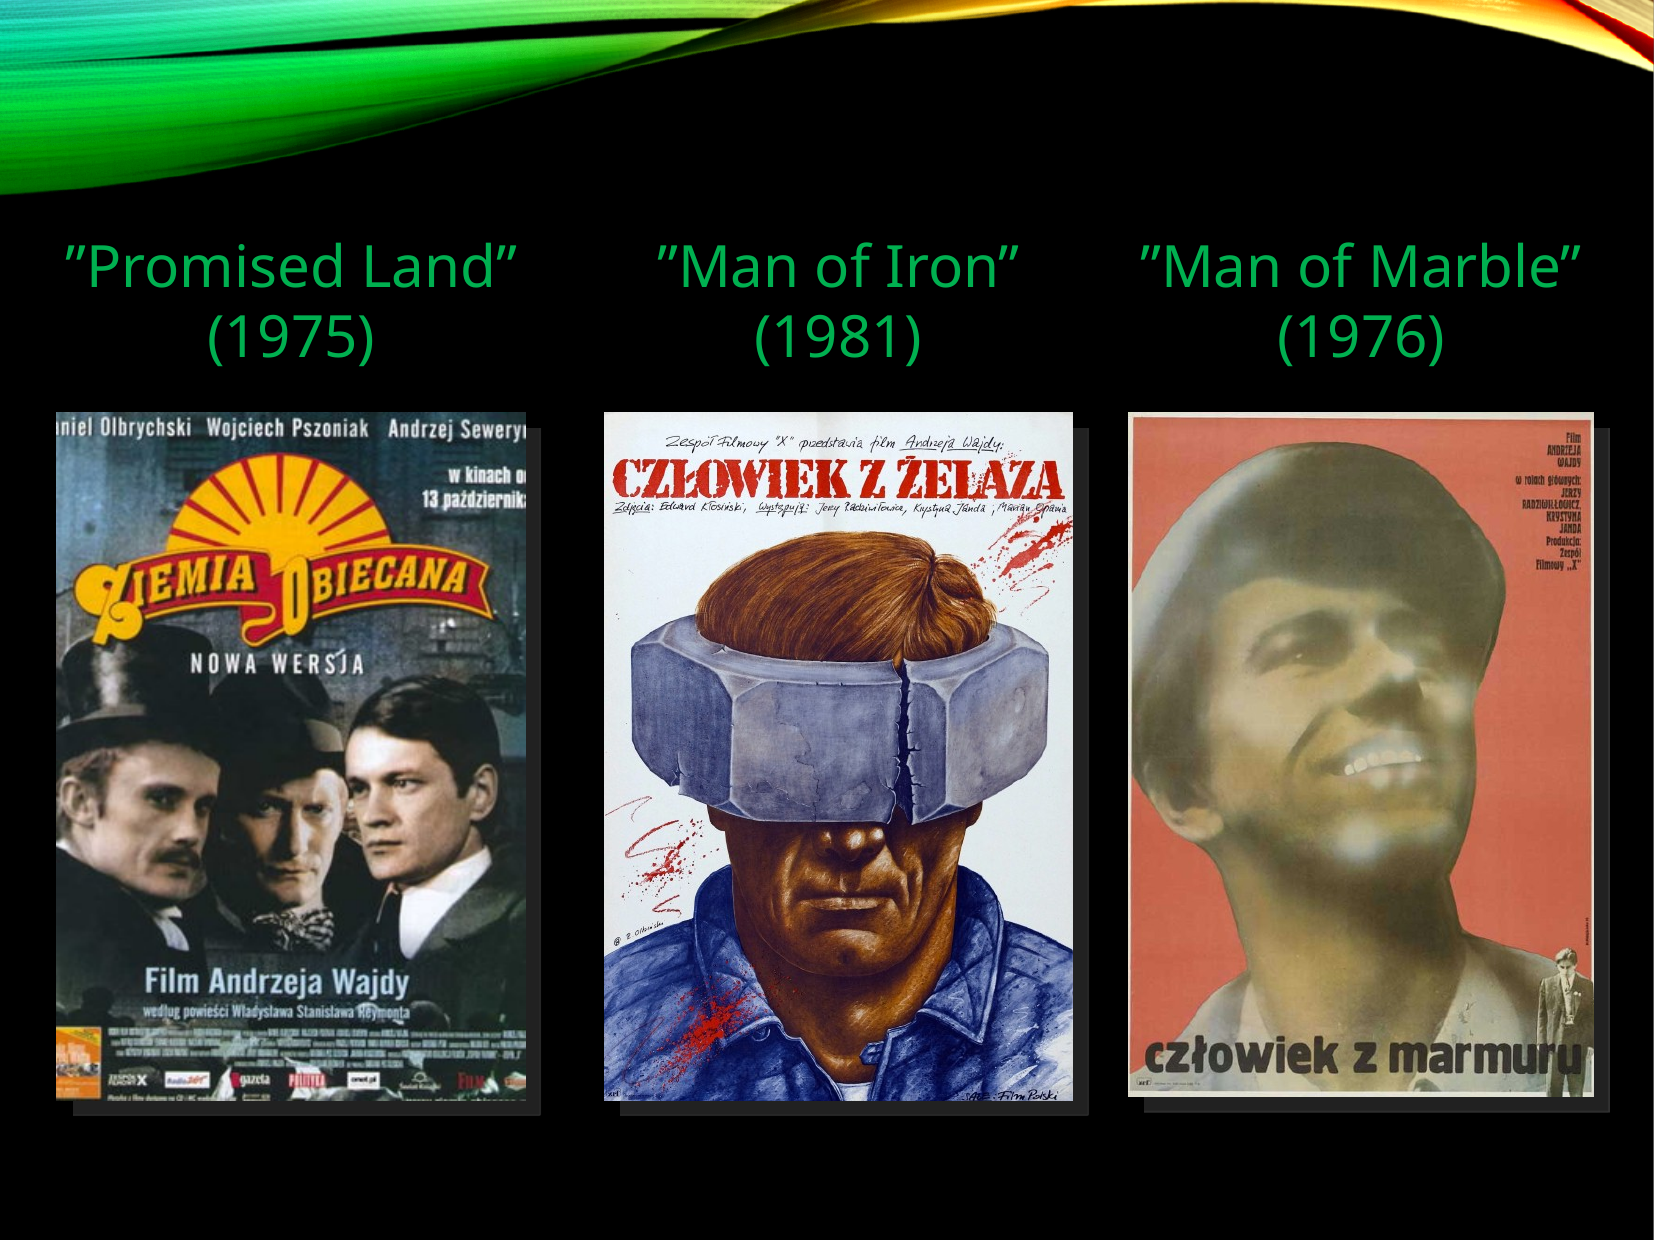

”Promised Land” (1975)
”Man of Iron” (1981)
”Man of Marble” (1976)